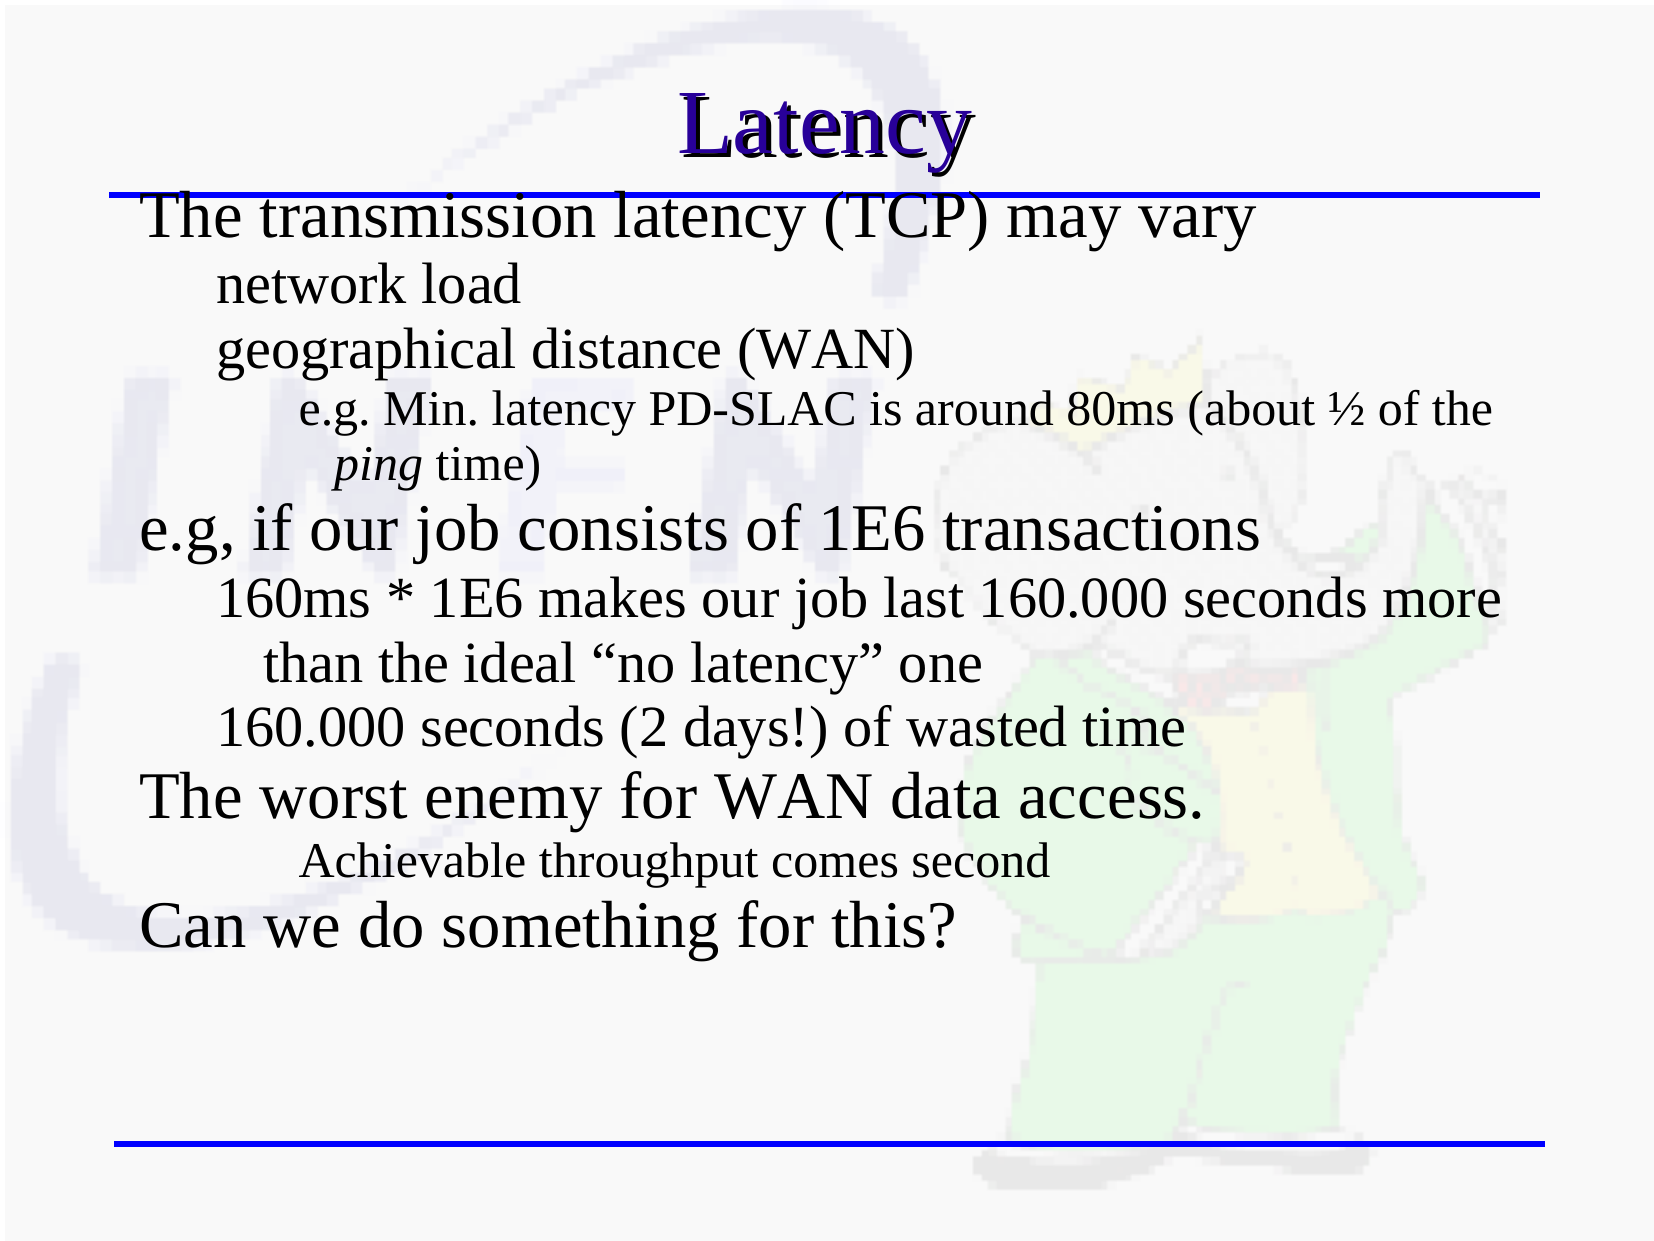

# Latency
The transmission latency (TCP) may vary
network load
geographical distance (WAN)
e.g. Min. latency PD-SLAC is around 80ms (about ½ of the ping time)
e.g, if our job consists of 1E6 transactions
160ms * 1E6 makes our job last 160.000 seconds more than the ideal “no latency” one
160.000 seconds (2 days!) of wasted time
The worst enemy for WAN data access.
Achievable throughput comes second
Can we do something for this?